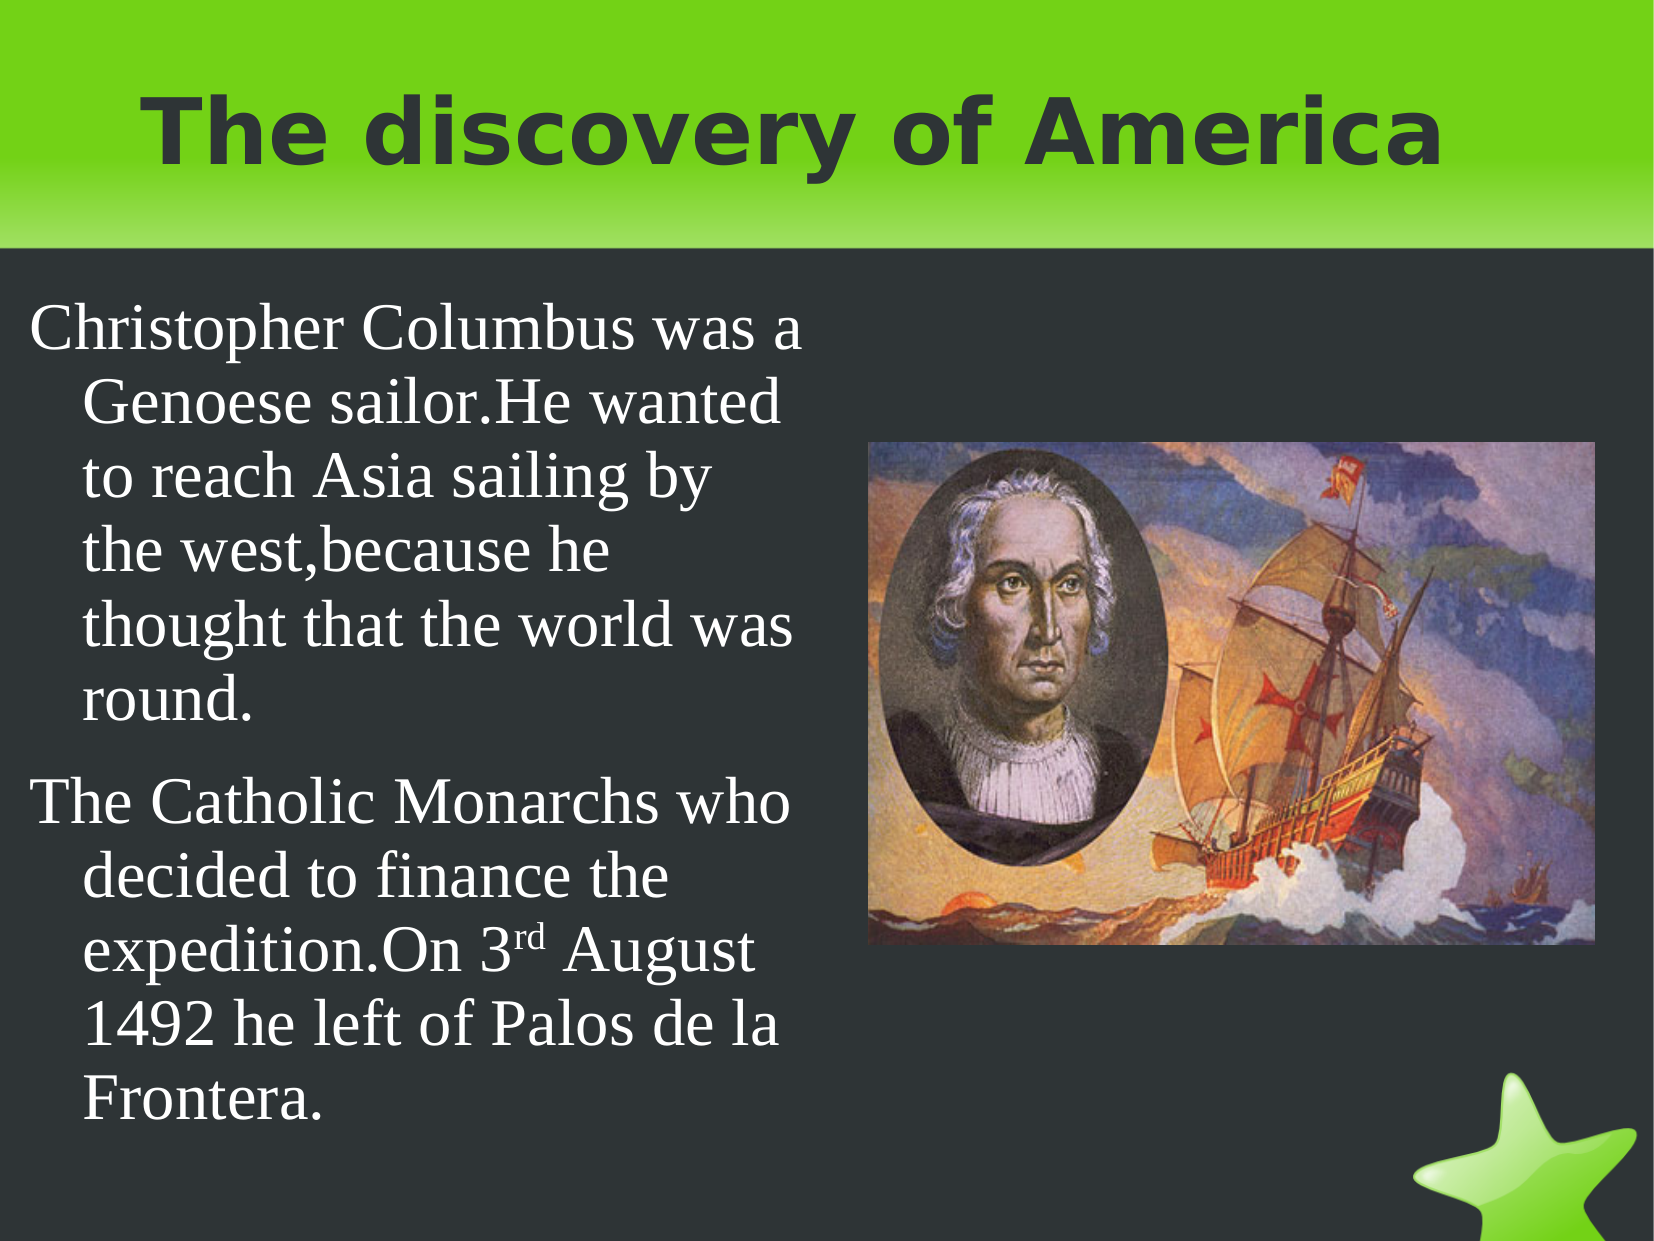

# The discovery of America
Christopher Columbus was a Genoese sailor.He wanted to reach Asia sailing by the west,because he thought that the world was round.
The Catholic Monarchs who decided to finance the expedition.On 3rd August 1492 he left of Palos de la Frontera.